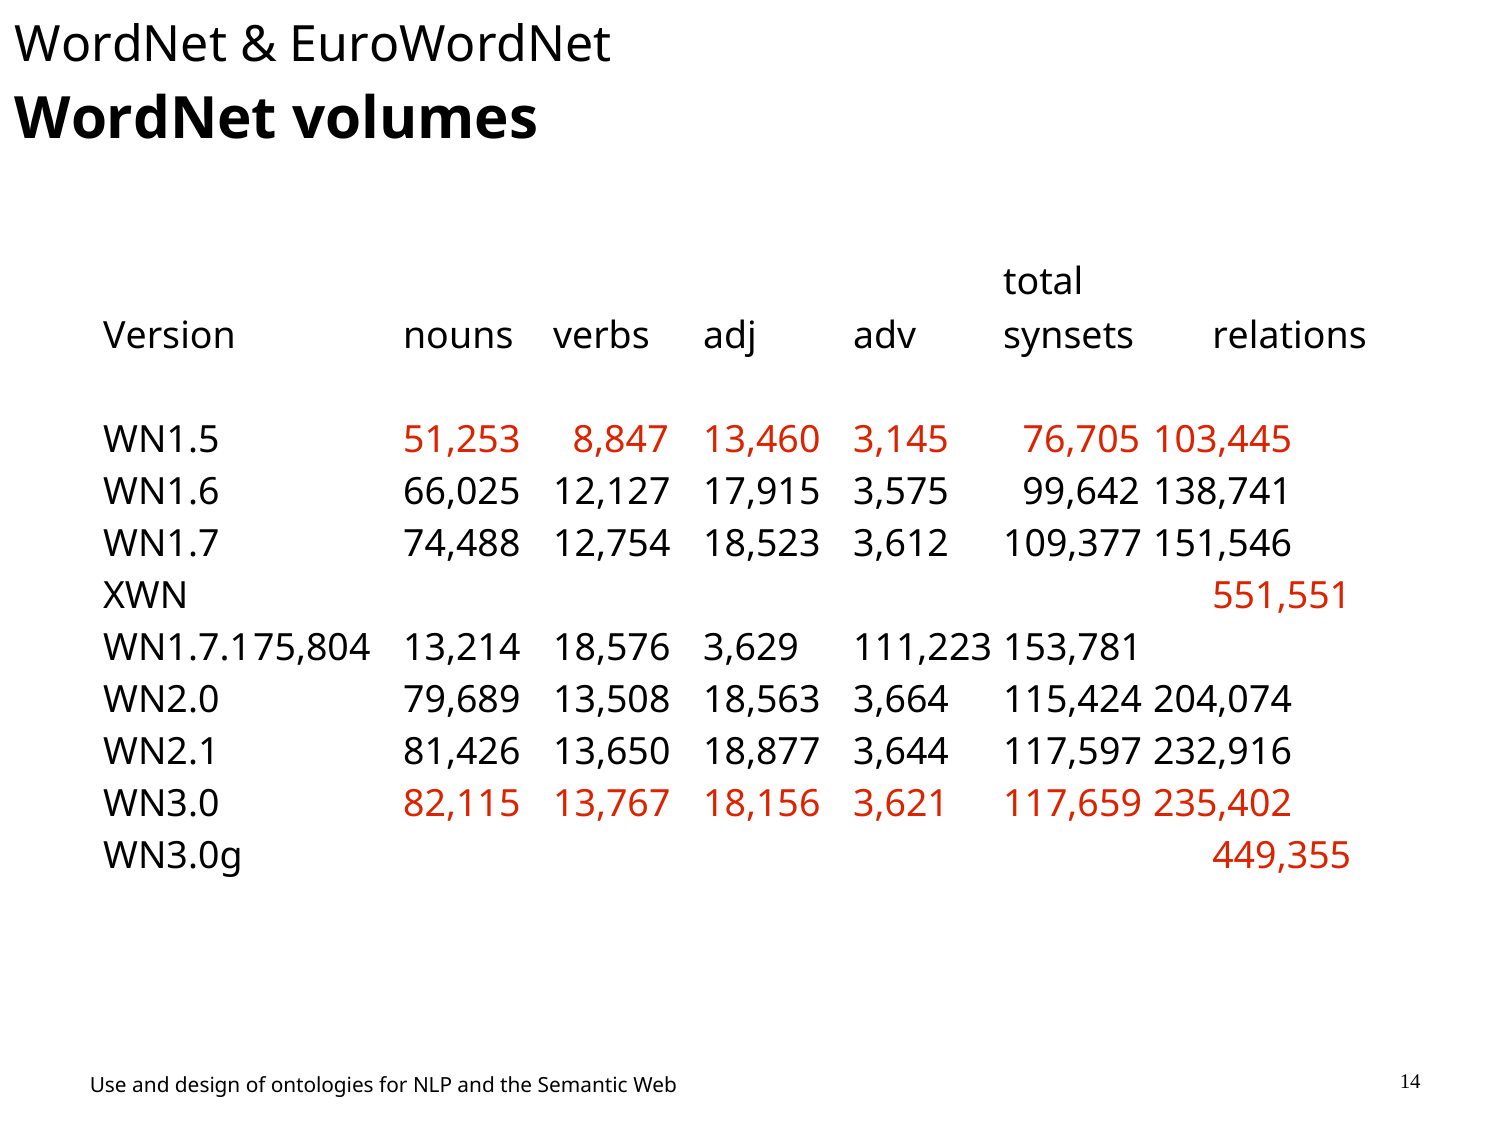

WordNet & EuroWordNet
WordNet volumes
						total
Version		nouns	verbs	adj	adv	synsets		relations
WN1.5		51,253	 8,847 	13,460	3,145	 76,705	103,445
WN1.6 		66,025	12,127 	17,915	3,575	 99,642	138,741
WN1.7		74,488	12,754	18,523	3,612	109,377	151,546
XWN								551,551
WN1.7.1	75,804	13,214	18,576	3,629	111,223	153,781
WN2.0		79,689	13,508	18,563	3,664	115,424	204,074
WN2.1		81,426	13,650	18,877	3,644	117,597	232,916
WN3.0		82,115	13,767	18,156	3,621	117,659	235,402
WN3.0g								449,355
14